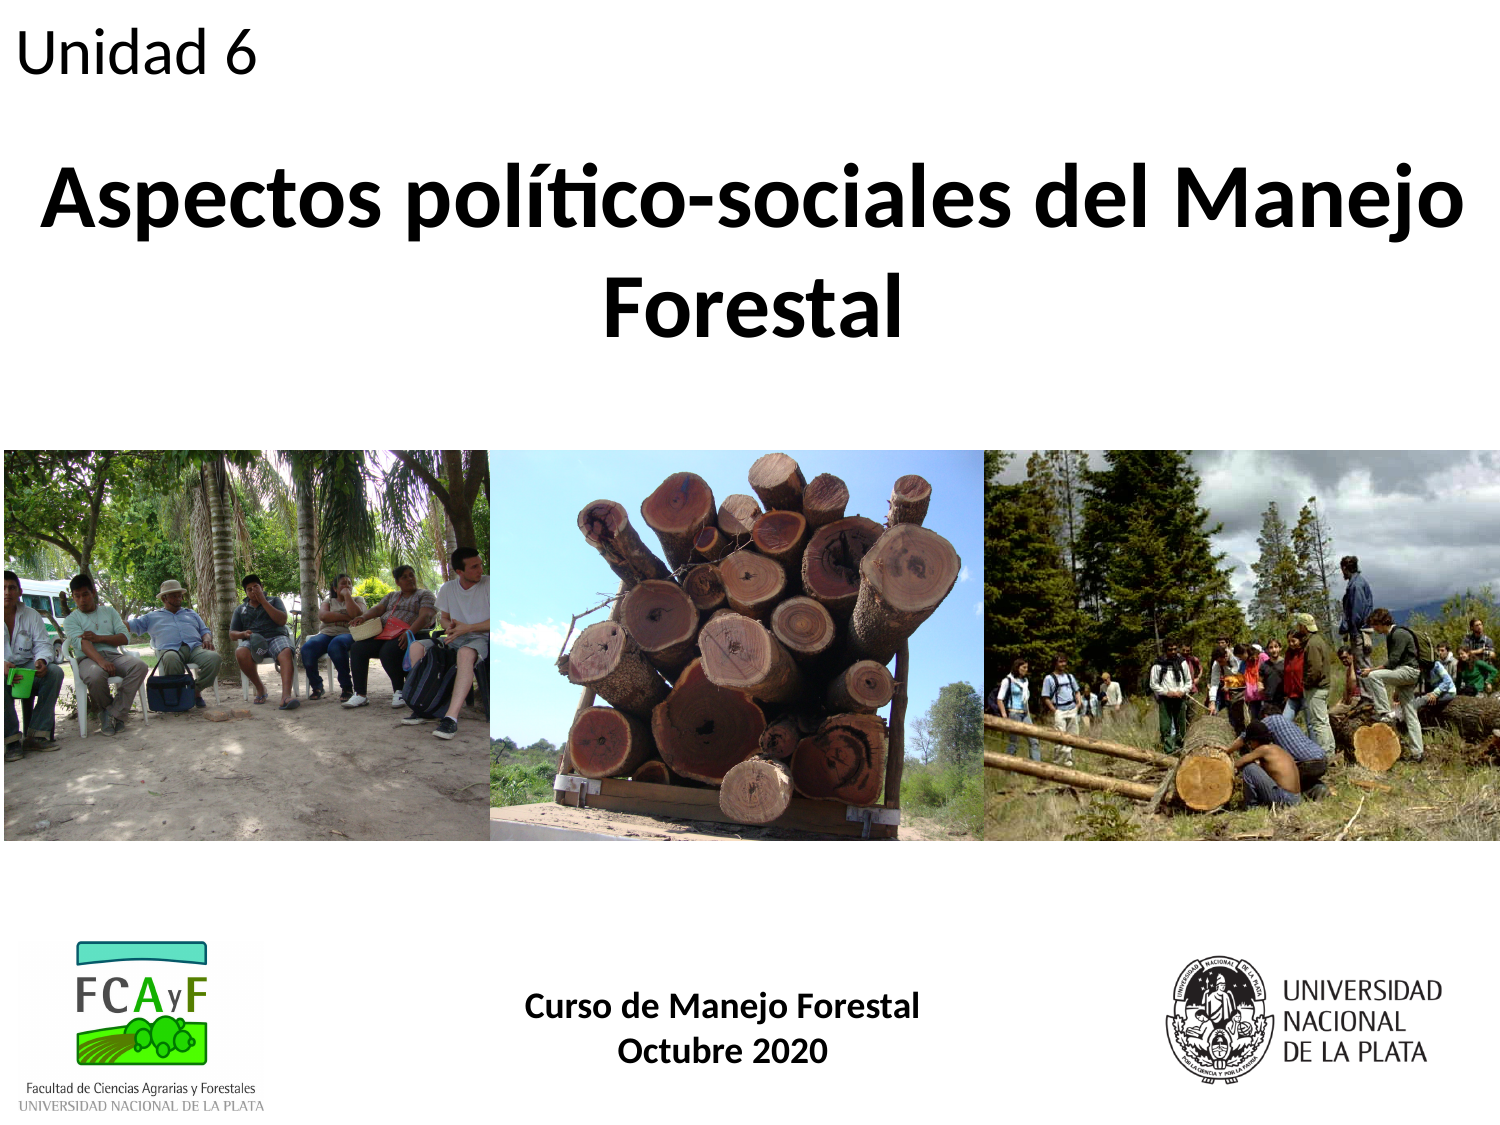

Unidad 6
# Aspectos político-sociales del Manejo Forestal
Curso de Manejo Forestal
Octubre 2020